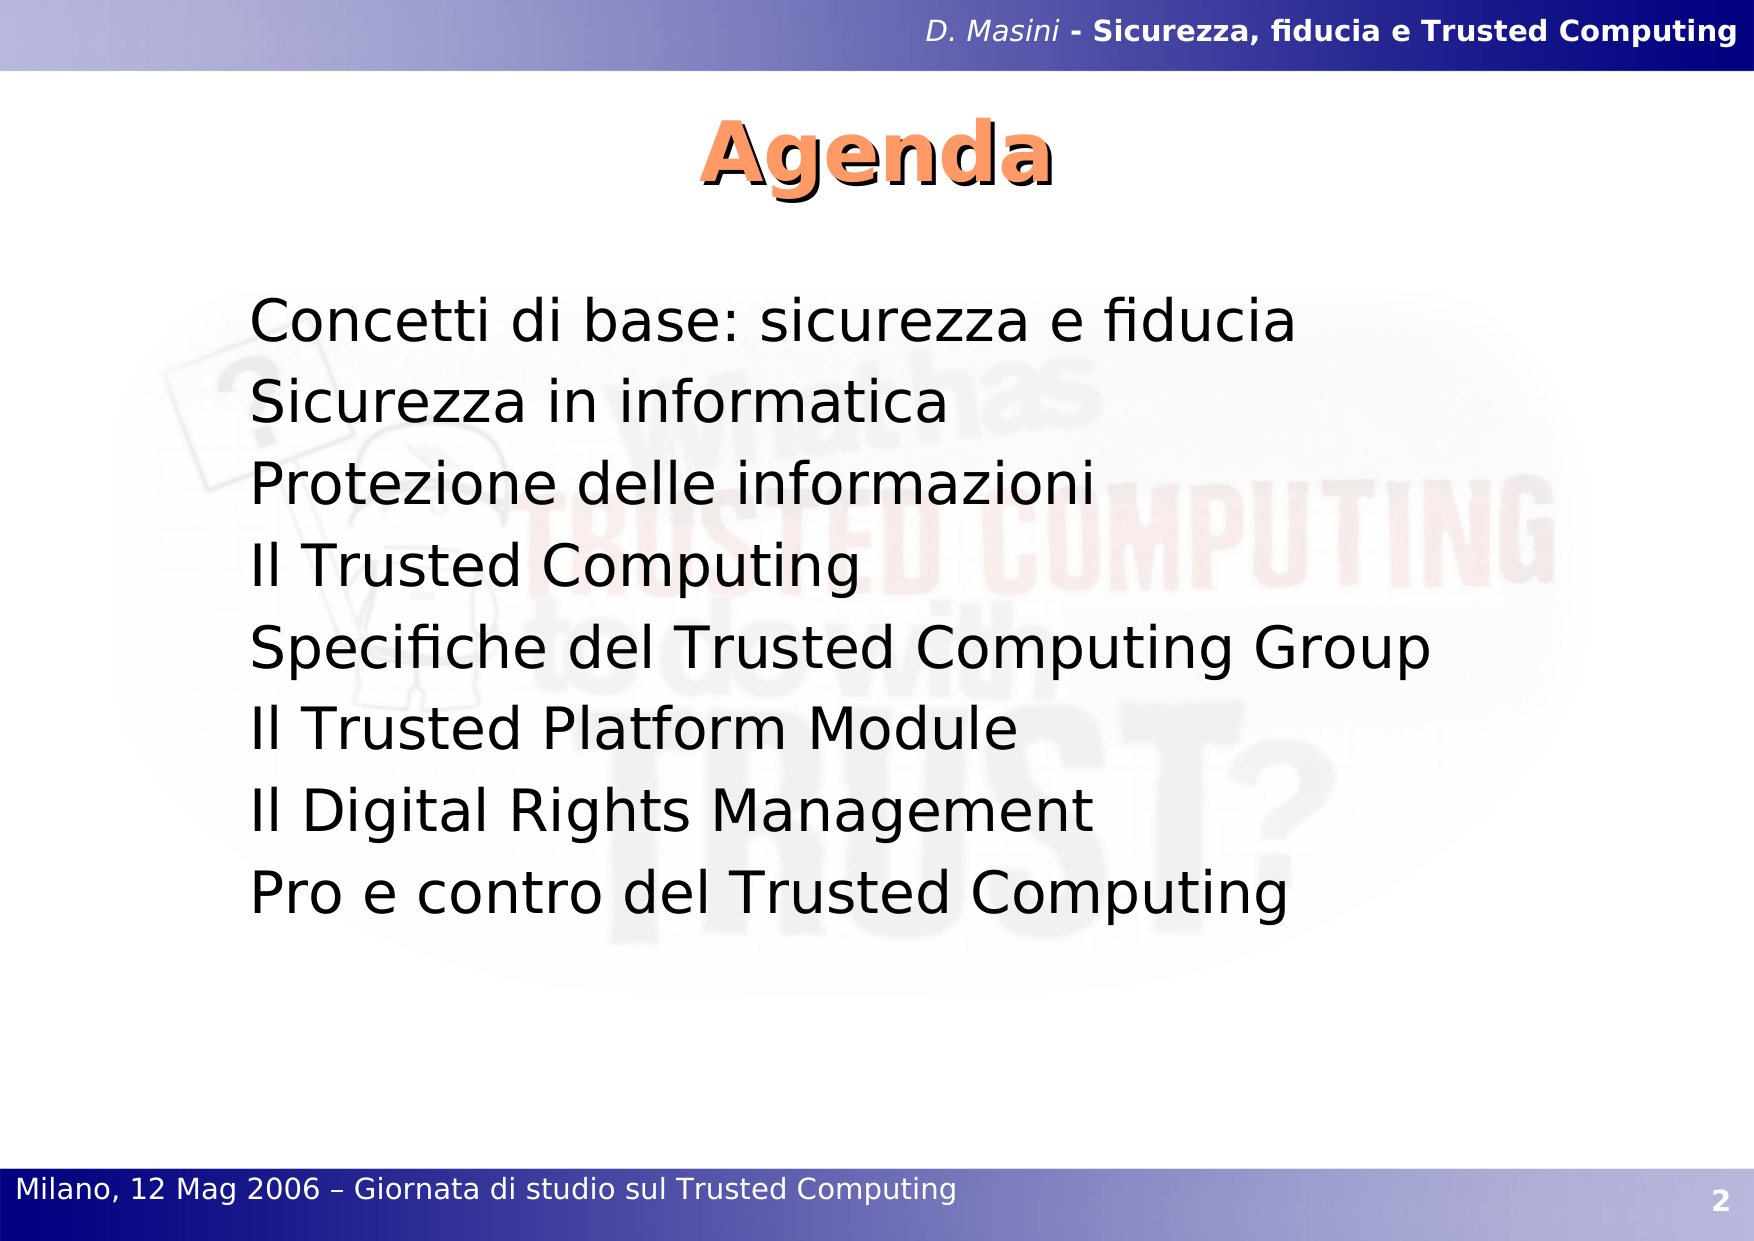

D. Masini - Sicurezza, fiducia e Trusted Computing
# Agenda
Concetti di base: sicurezza e fiducia
Sicurezza in informatica
Protezione delle informazioni
Il Trusted Computing
Specifiche del Trusted Computing Group
Il Trusted Platform Module
Il Digital Rights Management
Pro e contro del Trusted Computing
Milano, 12 Mag 2006 – Giornata di studio sul Trusted Computing